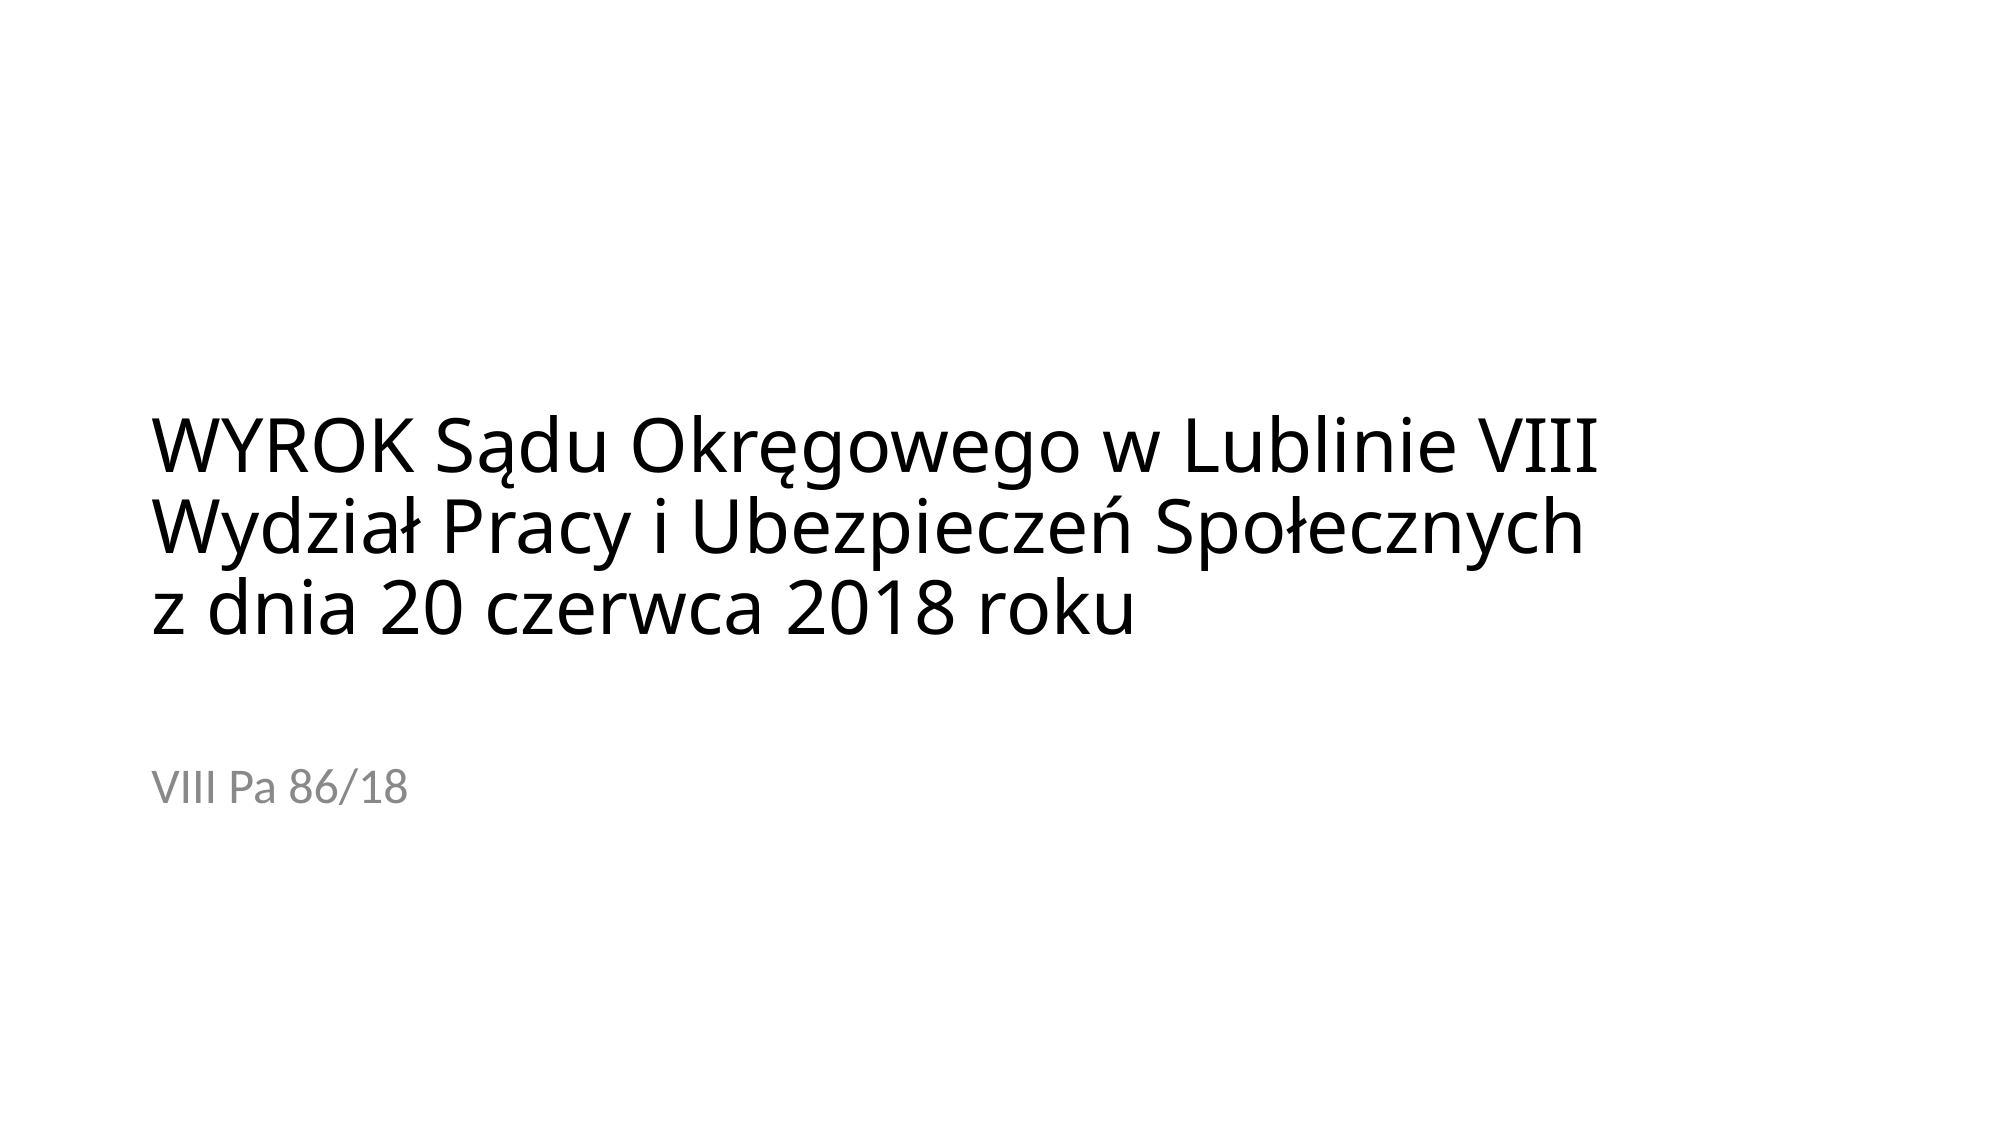

# WYROK Sądu Okręgowego w Lublinie VIII Wydział Pracy i Ubezpieczeń Społecznych z dnia 20 czerwca 2018 roku
VIII Pa 86/18